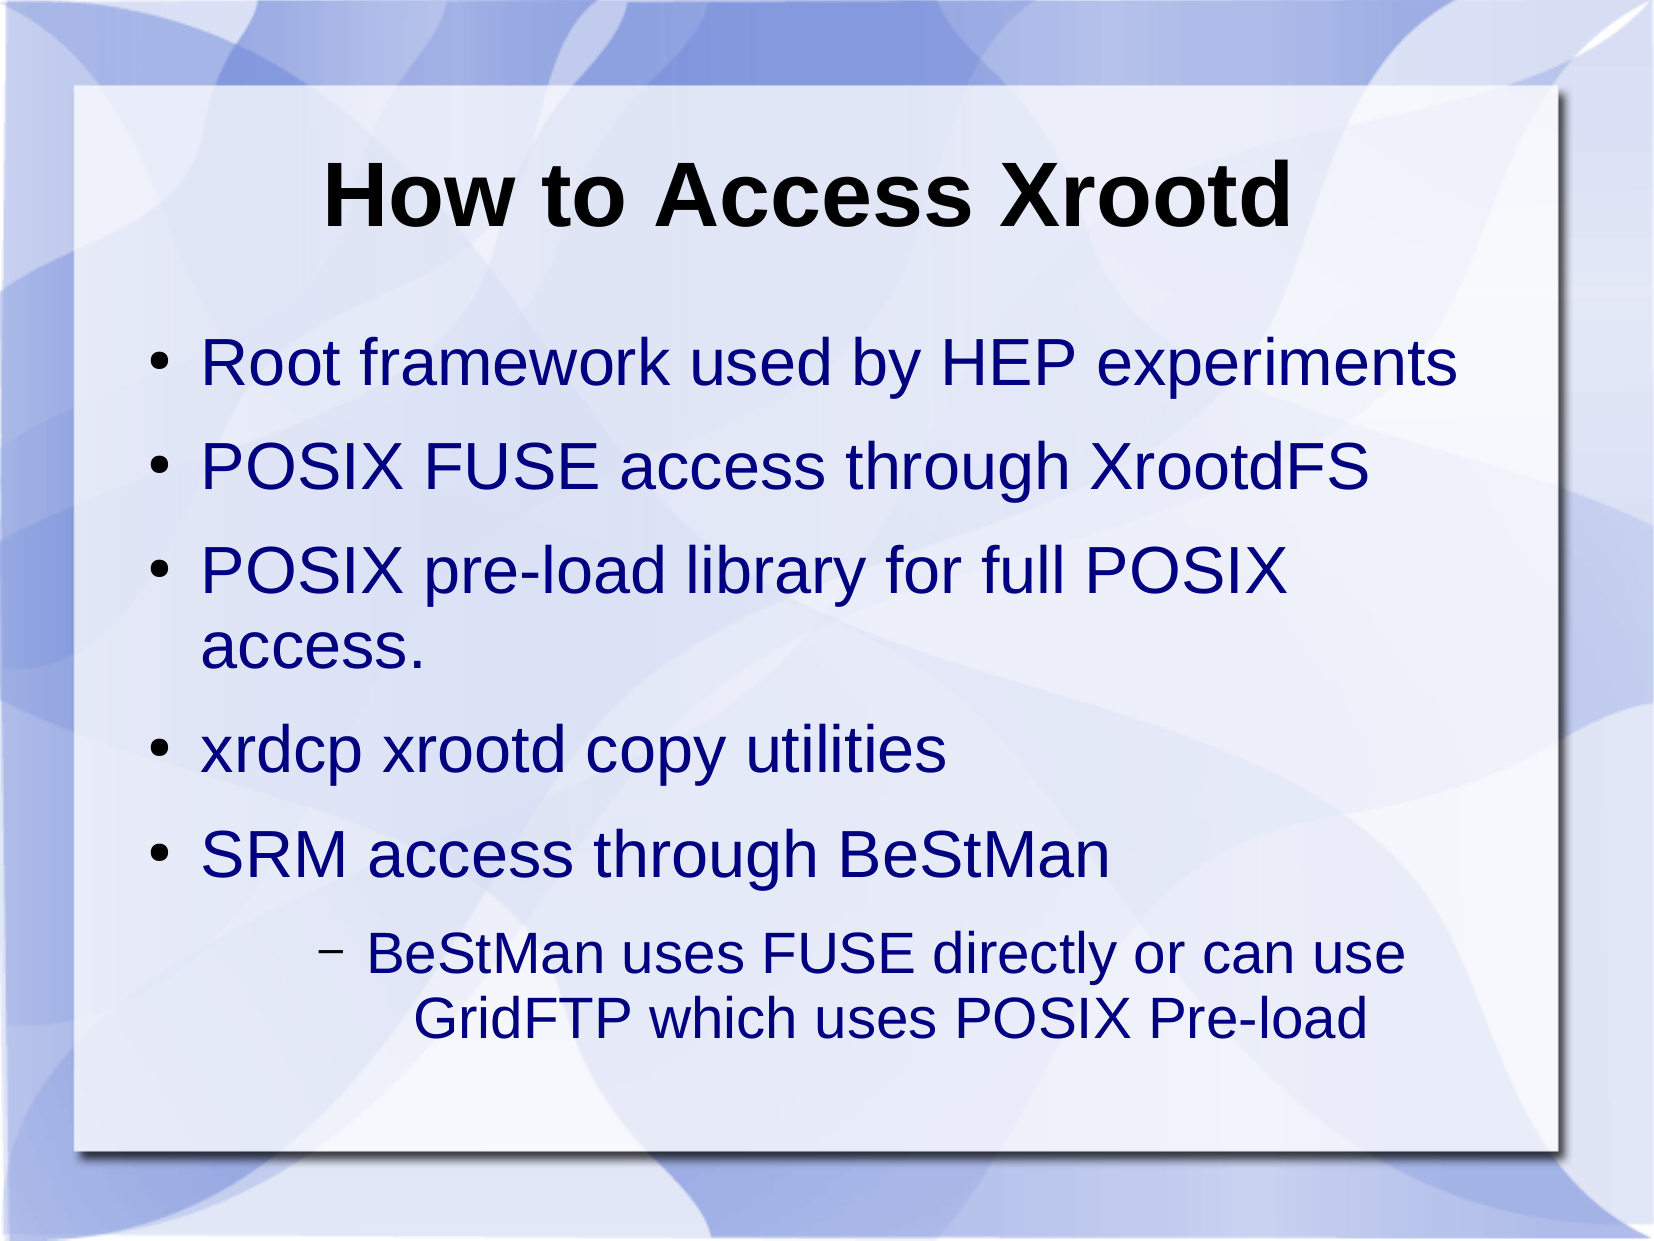

# How to Access Xrootd
Root framework used by HEP experiments
POSIX FUSE access through XrootdFS
POSIX pre-load library for full POSIX access.
xrdcp xrootd copy utilities
SRM access through BeStMan
BeStMan uses FUSE directly or can use GridFTP which uses POSIX Pre-load